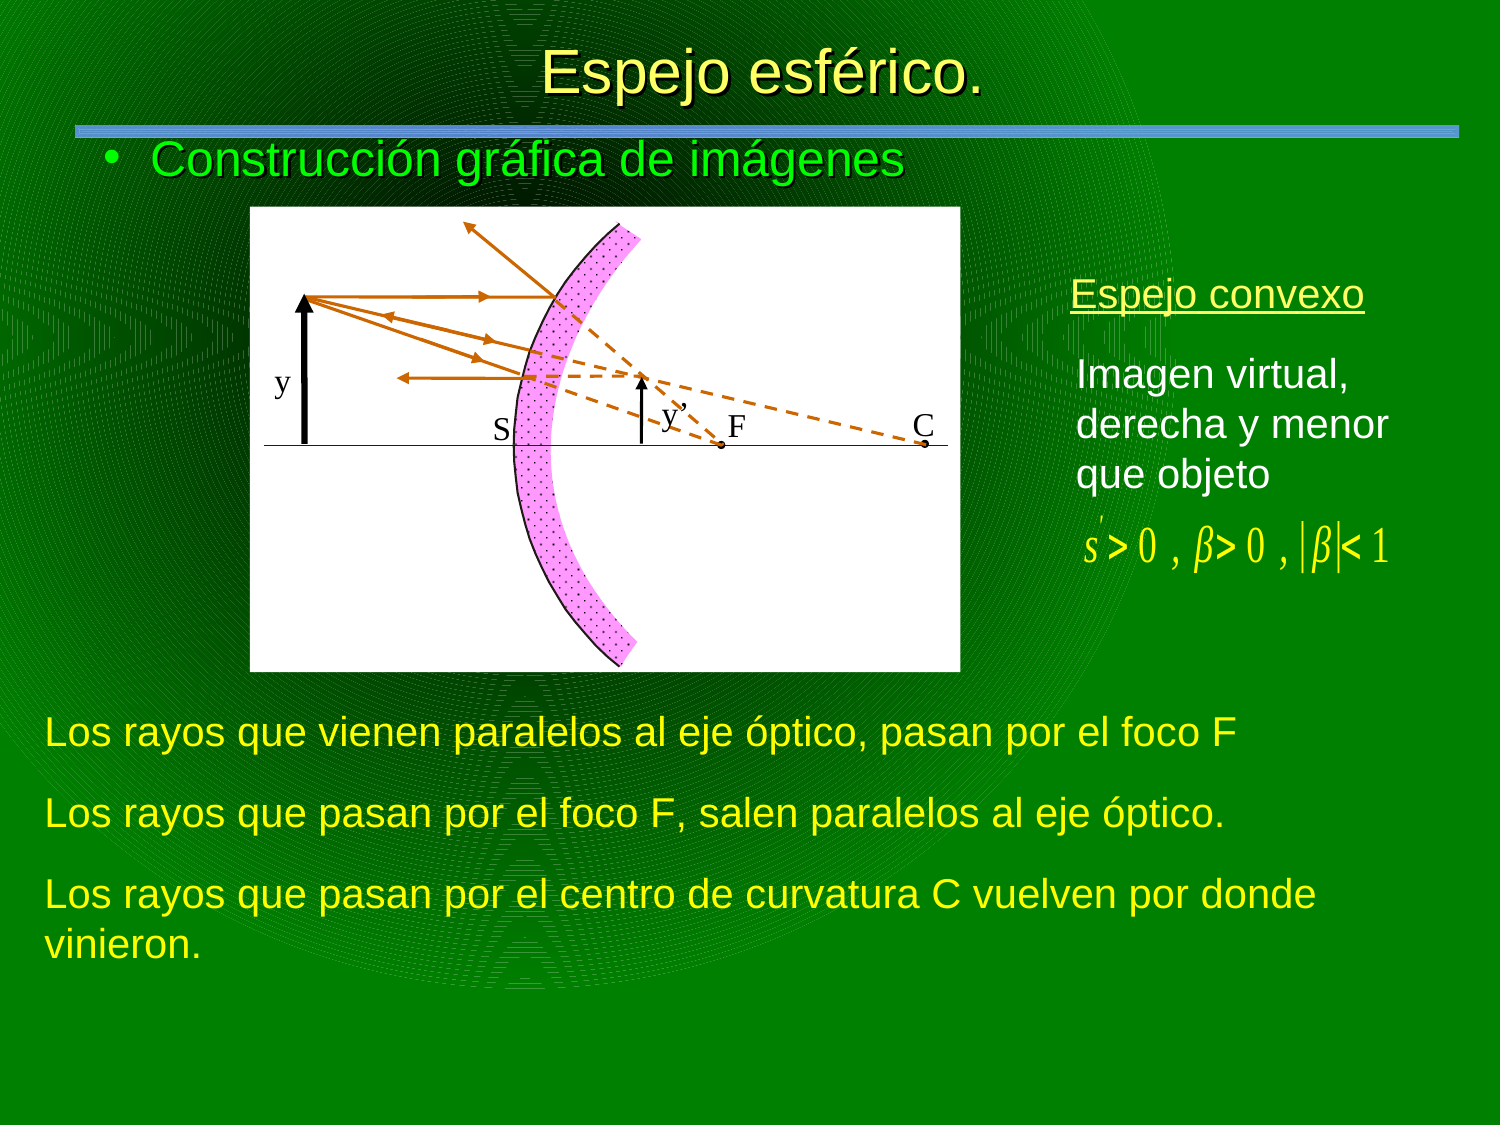

Espejo esférico.
Construcción gráfica de imágenes
C
S
F
Espejo convexo
y
Imagen virtual,
derecha y menor que objeto
y’
Los rayos que vienen paralelos al eje óptico, pasan por el foco F
Los rayos que pasan por el foco F, salen paralelos al eje óptico.
Los rayos que pasan por el centro de curvatura C vuelven por donde vinieron.